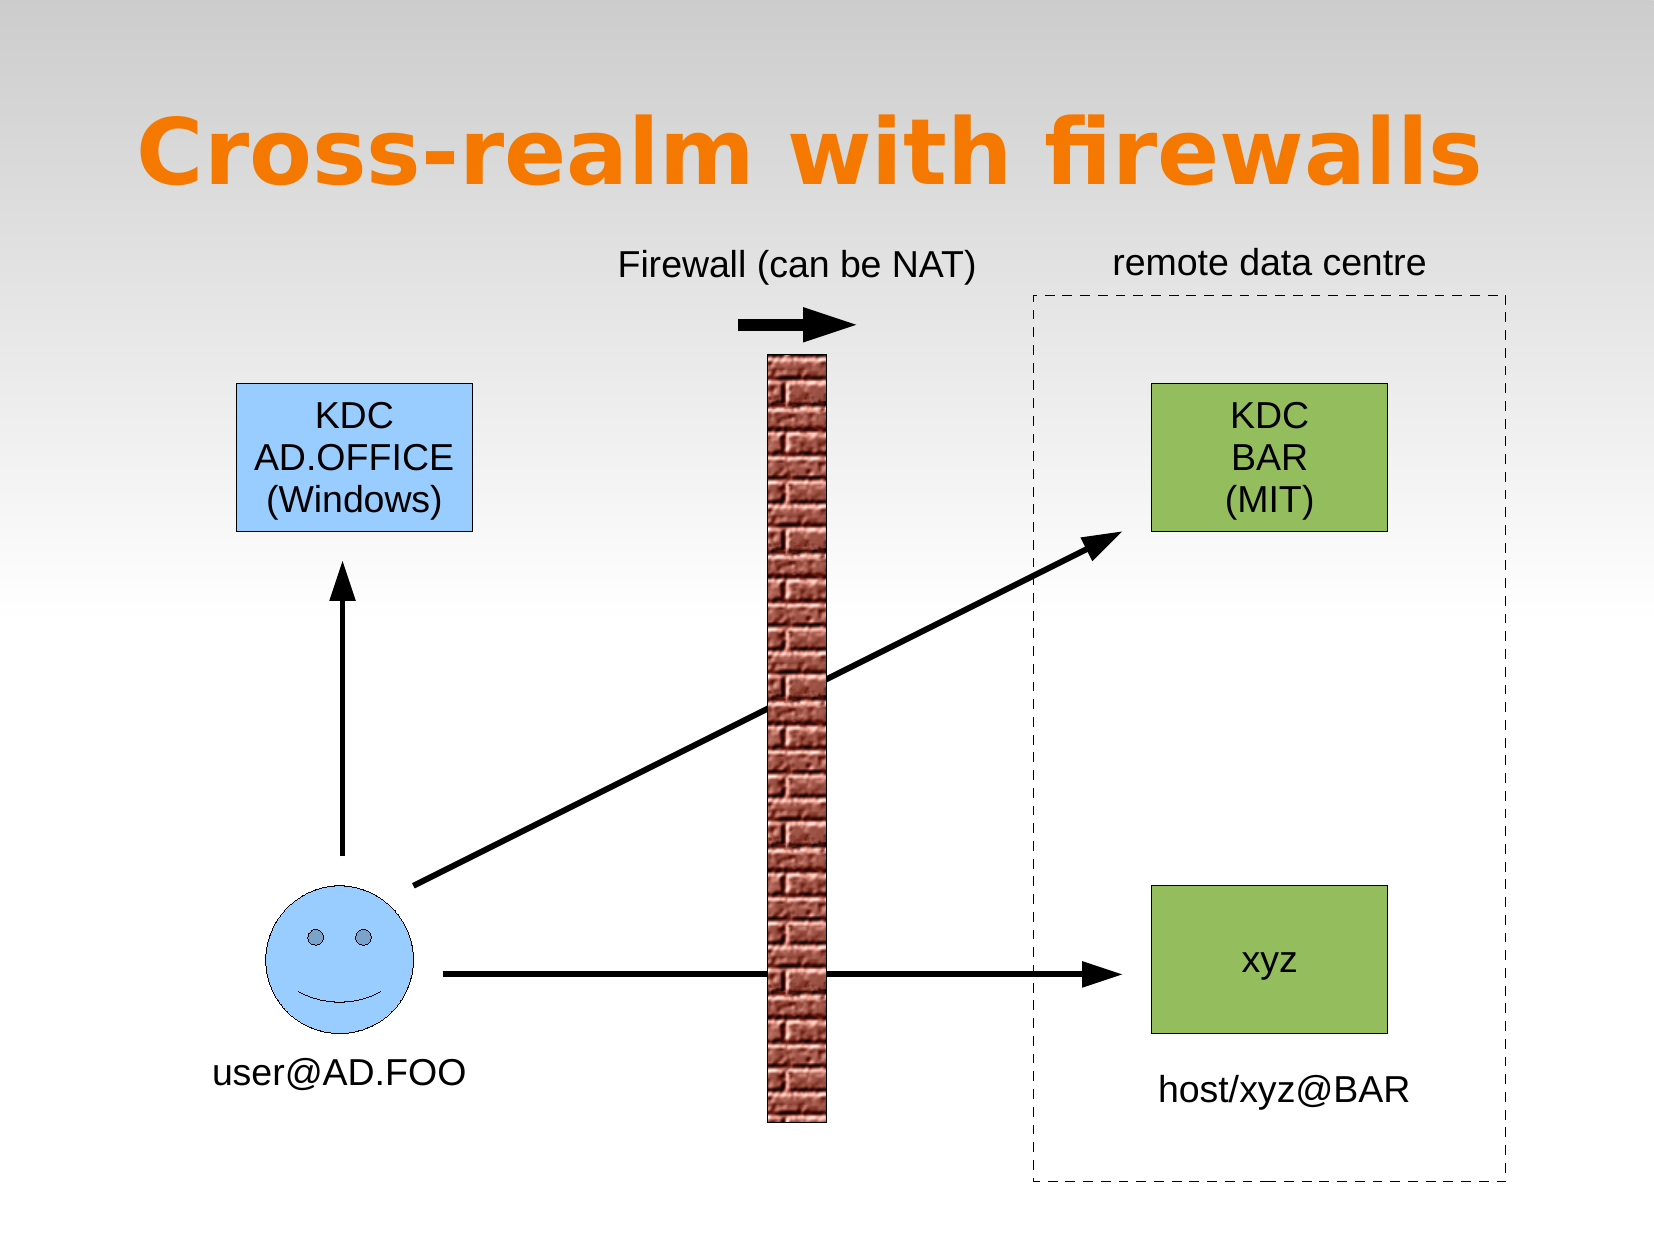

# Cross-realm with firewalls
remote data centre
Firewall (can be NAT)
KDC
AD.OFFICE
(Windows)
KDC
BAR
(MIT)
xyz
user@AD.FOO
host/xyz@BAR